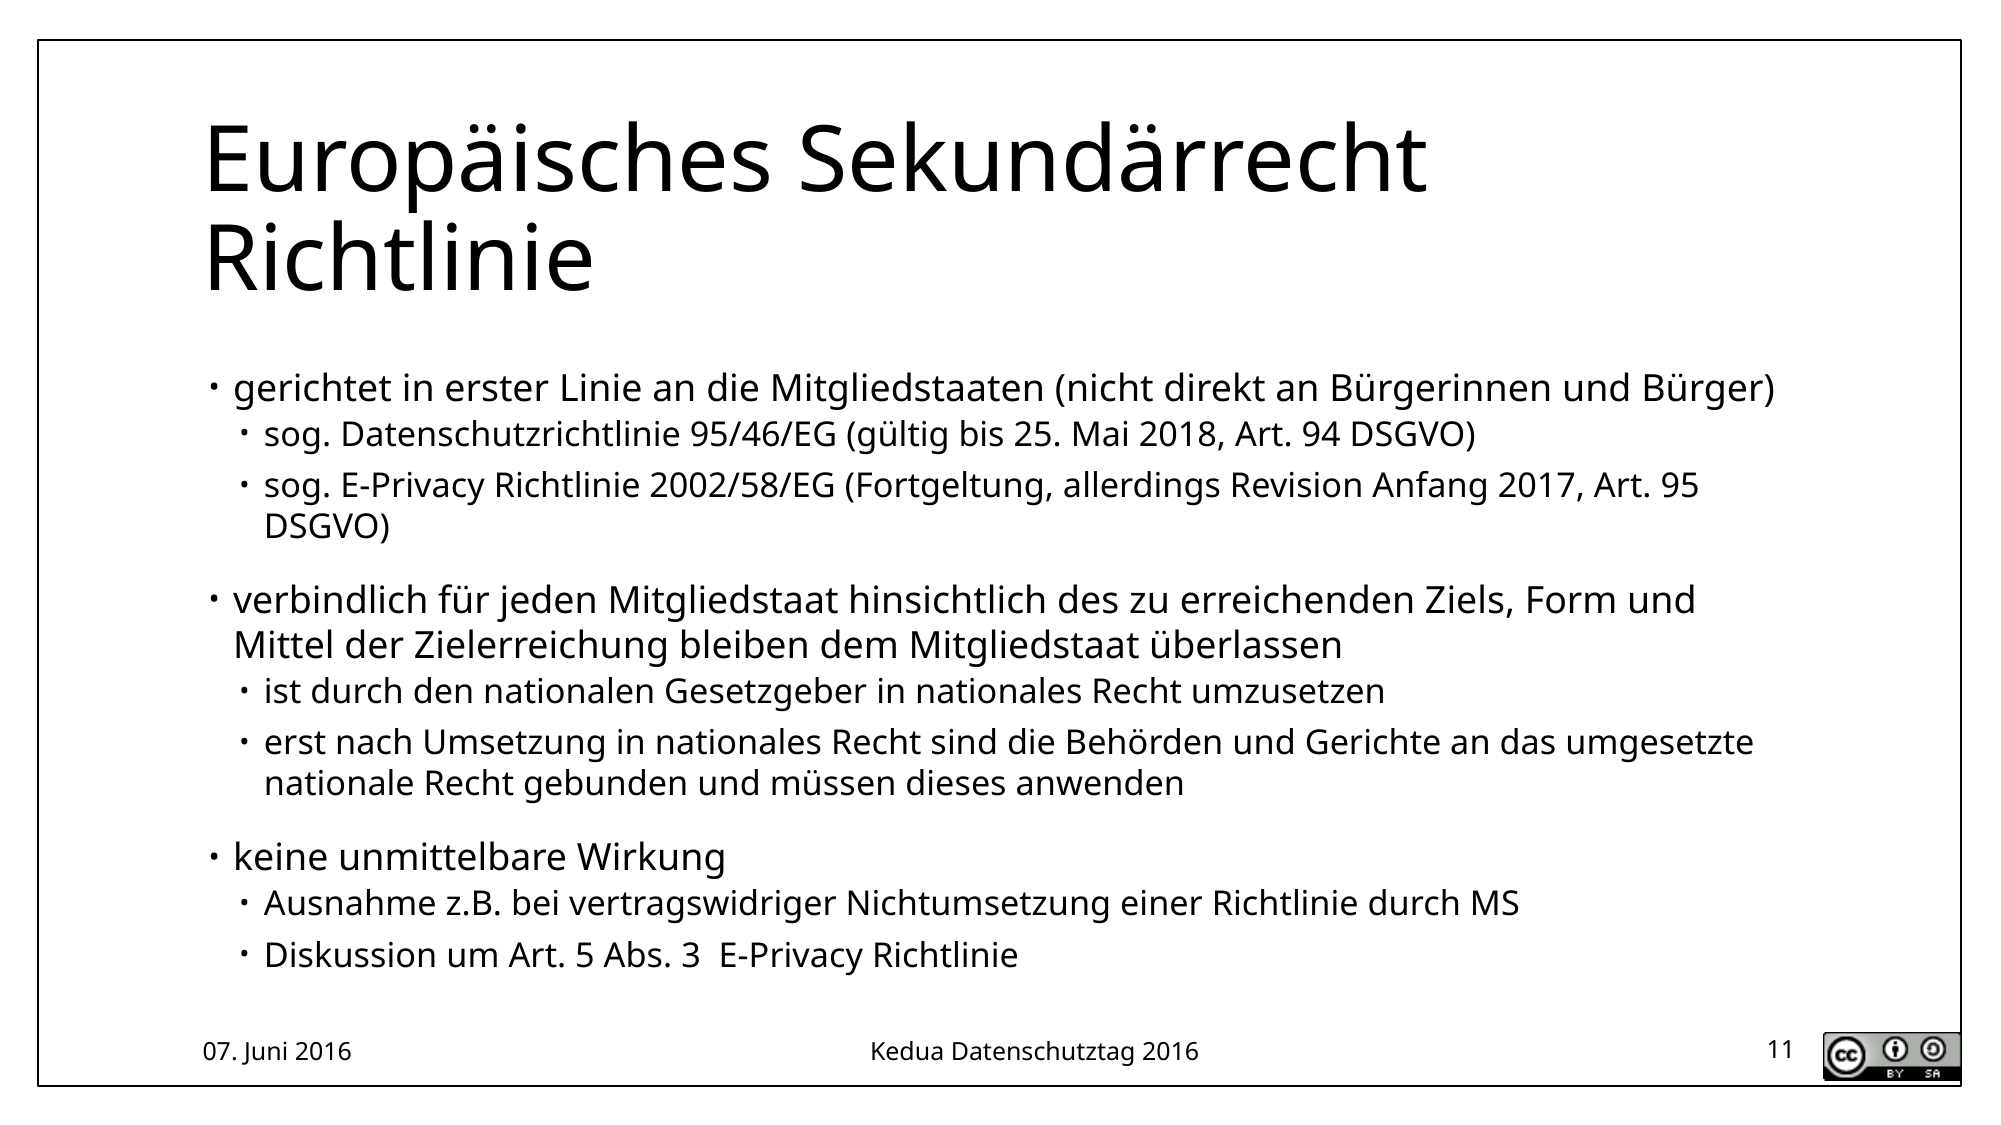

# Europäisches Sekundärrecht Richtlinie
gerichtet in erster Linie an die Mitgliedstaaten (nicht direkt an Bürgerinnen und Bürger)
sog. Datenschutzrichtlinie 95/46/EG (gültig bis 25. Mai 2018, Art. 94 DSGVO)
sog. E-Privacy Richtlinie 2002/58/EG (Fortgeltung, allerdings Revision Anfang 2017, Art. 95 DSGVO)
verbindlich für jeden Mitgliedstaat hinsichtlich des zu erreichenden Ziels, Form und Mittel der Zielerreichung bleiben dem Mitgliedstaat überlassen
ist durch den nationalen Gesetzgeber in nationales Recht umzusetzen
erst nach Umsetzung in nationales Recht sind die Behörden und Gerichte an das umgesetzte nationale Recht gebunden und müssen dieses anwenden
keine unmittelbare Wirkung
Ausnahme z.B. bei vertragswidriger Nichtumsetzung einer Richtlinie durch MS
Diskussion um Art. 5 Abs. 3 E-Privacy Richtlinie
07. Juni 2016
Kedua Datenschutztag 2016